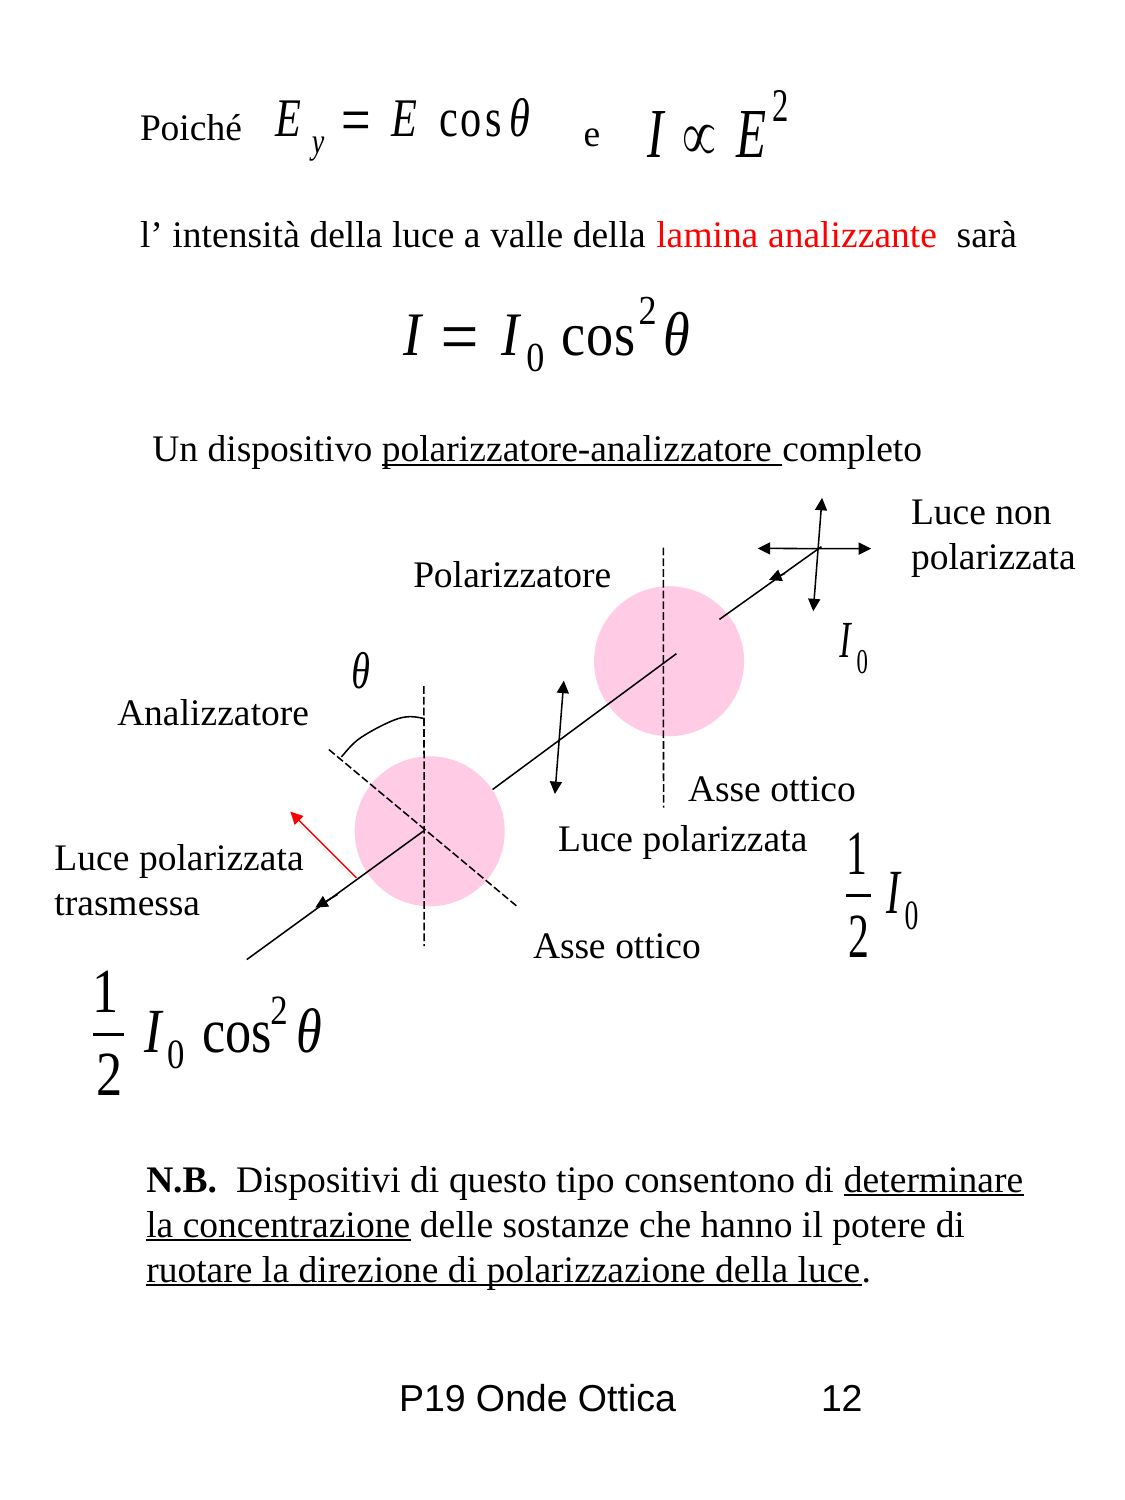

Poiché
e
l’ intensità della luce a valle della lamina analizzante sarà
Un dispositivo polarizzatore-analizzatore completo
Luce non
polarizzata
Polarizzatore
Analizzatore
Asse ottico
Luce polarizzata
Luce polarizzata
trasmessa
Asse ottico
N.B. Dispositivi di questo tipo consentono di determinare
la concentrazione delle sostanze che hanno il potere di
ruotare la direzione di polarizzazione della luce.
P19 Onde Ottica
12